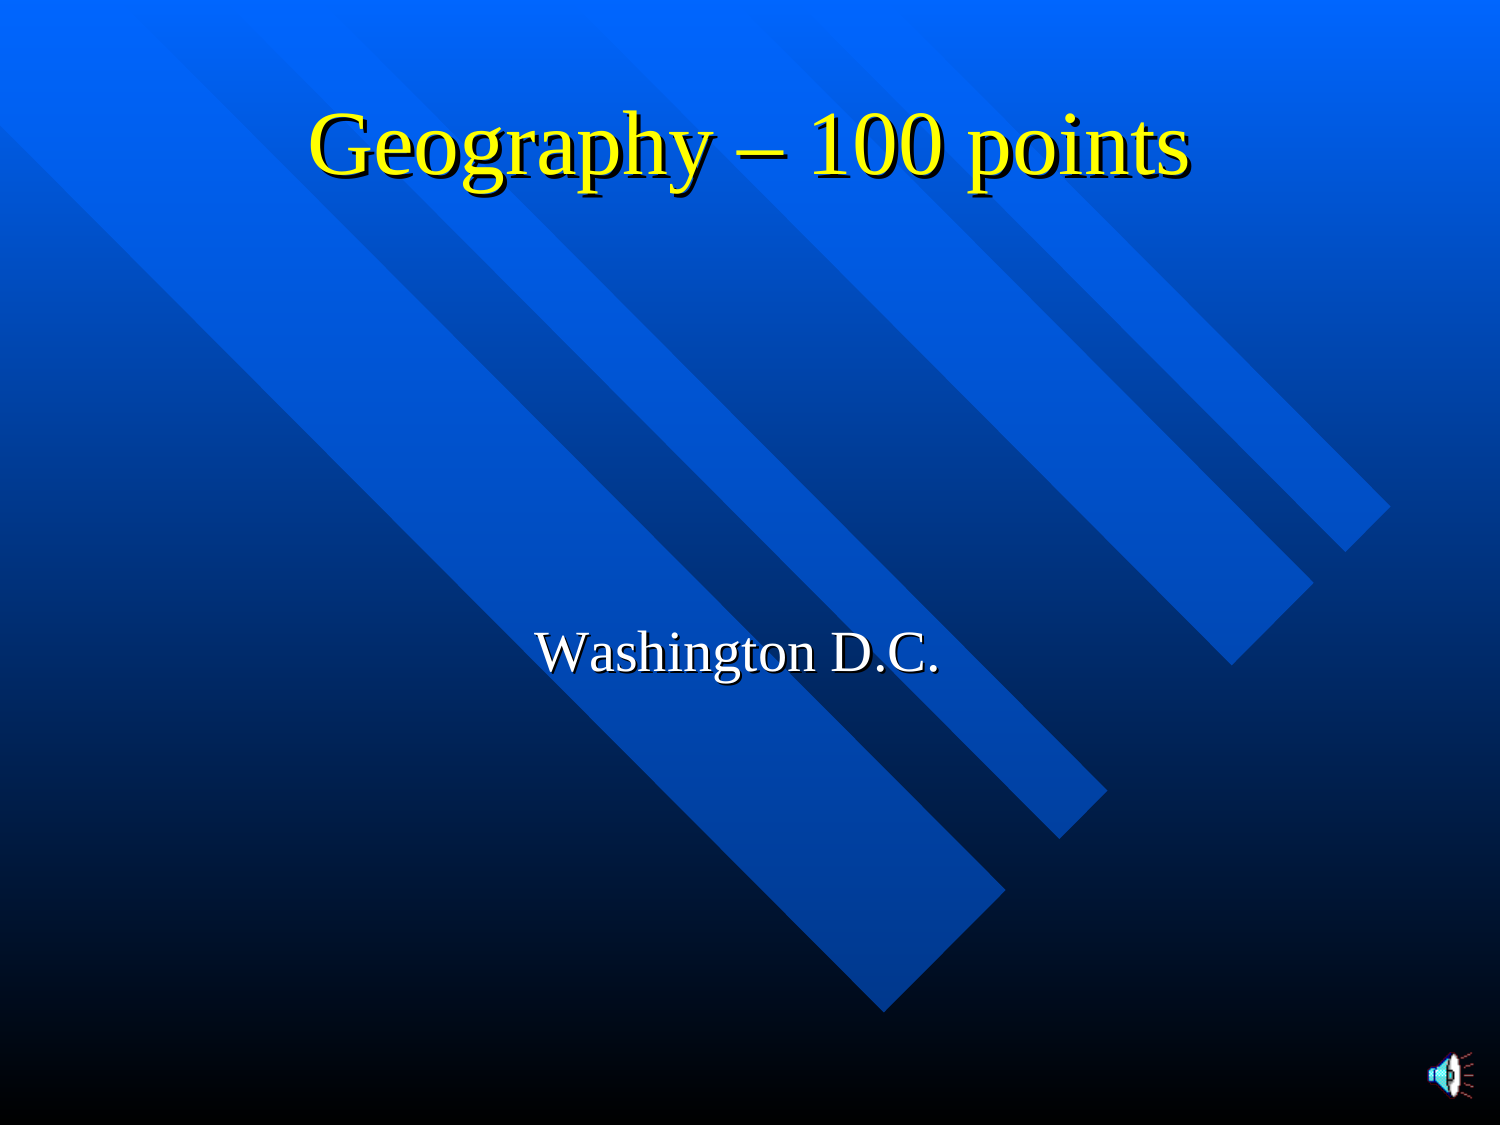

# Geography – 100 points
| Washington D.C. |
| --- |